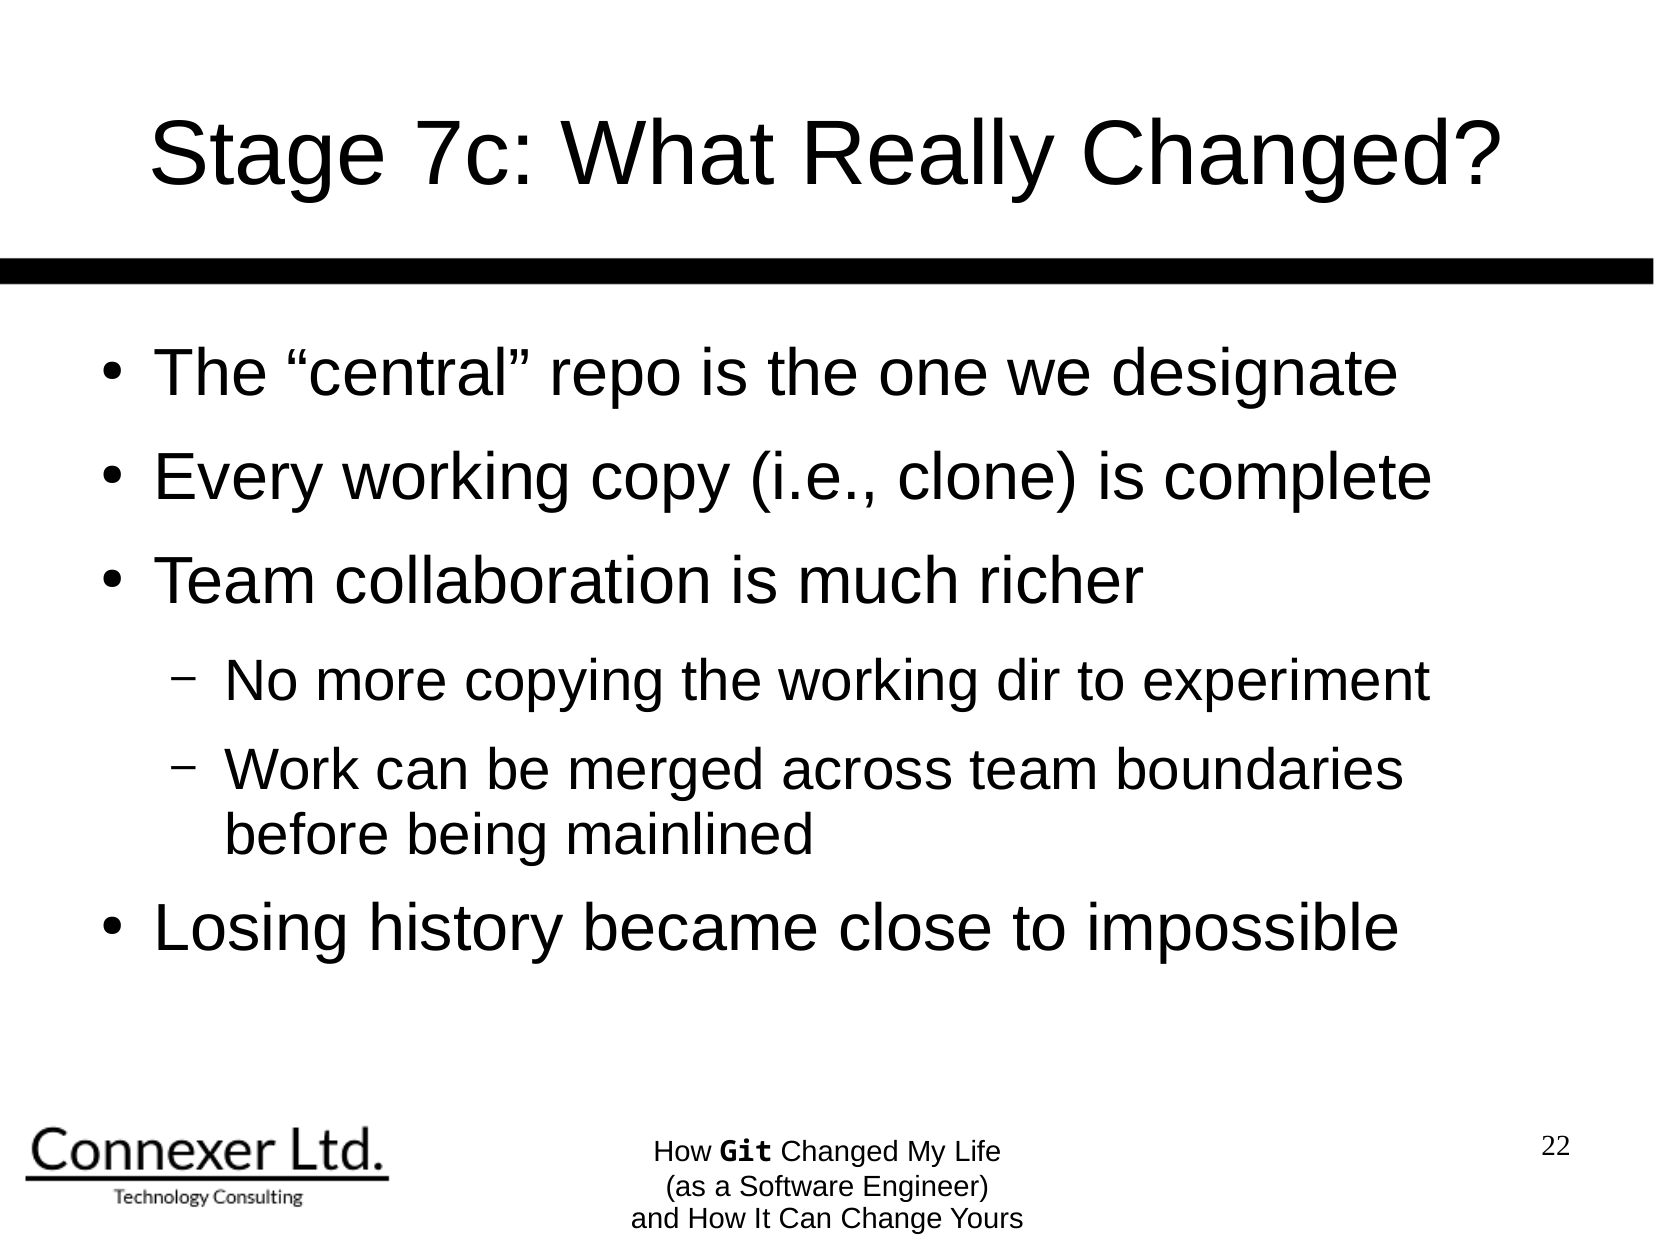

# Stage 7c: What Really Changed?
The “central” repo is the one we designate
Every working copy (i.e., clone) is complete
Team collaboration is much richer
No more copying the working dir to experiment
Work can be merged across team boundaries before being mainlined
Losing history became close to impossible
22